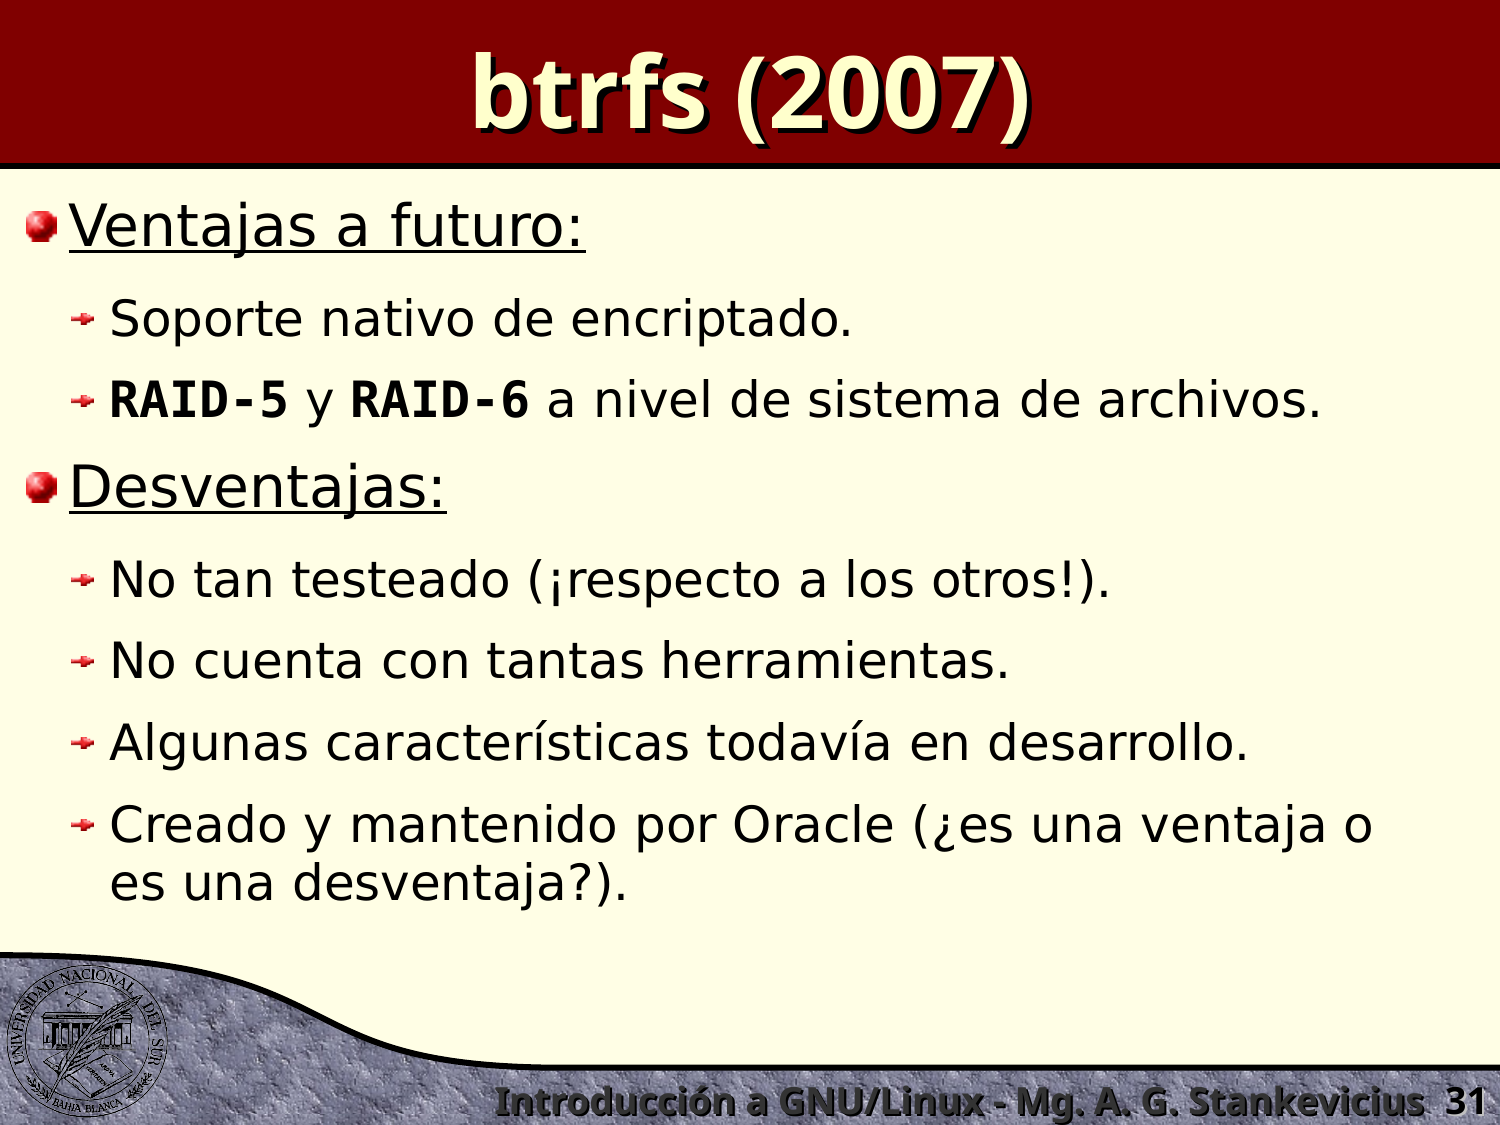

# btrfs (2007)
Ventajas a futuro:
Soporte nativo de encriptado.
RAID-5 y RAID-6 a nivel de sistema de archivos.
Desventajas:
No tan testeado (¡respecto a los otros!).
No cuenta con tantas herramientas.
Algunas características todavía en desarrollo.
Creado y mantenido por Oracle (¿es una ventaja o
es una desventaja?).
31